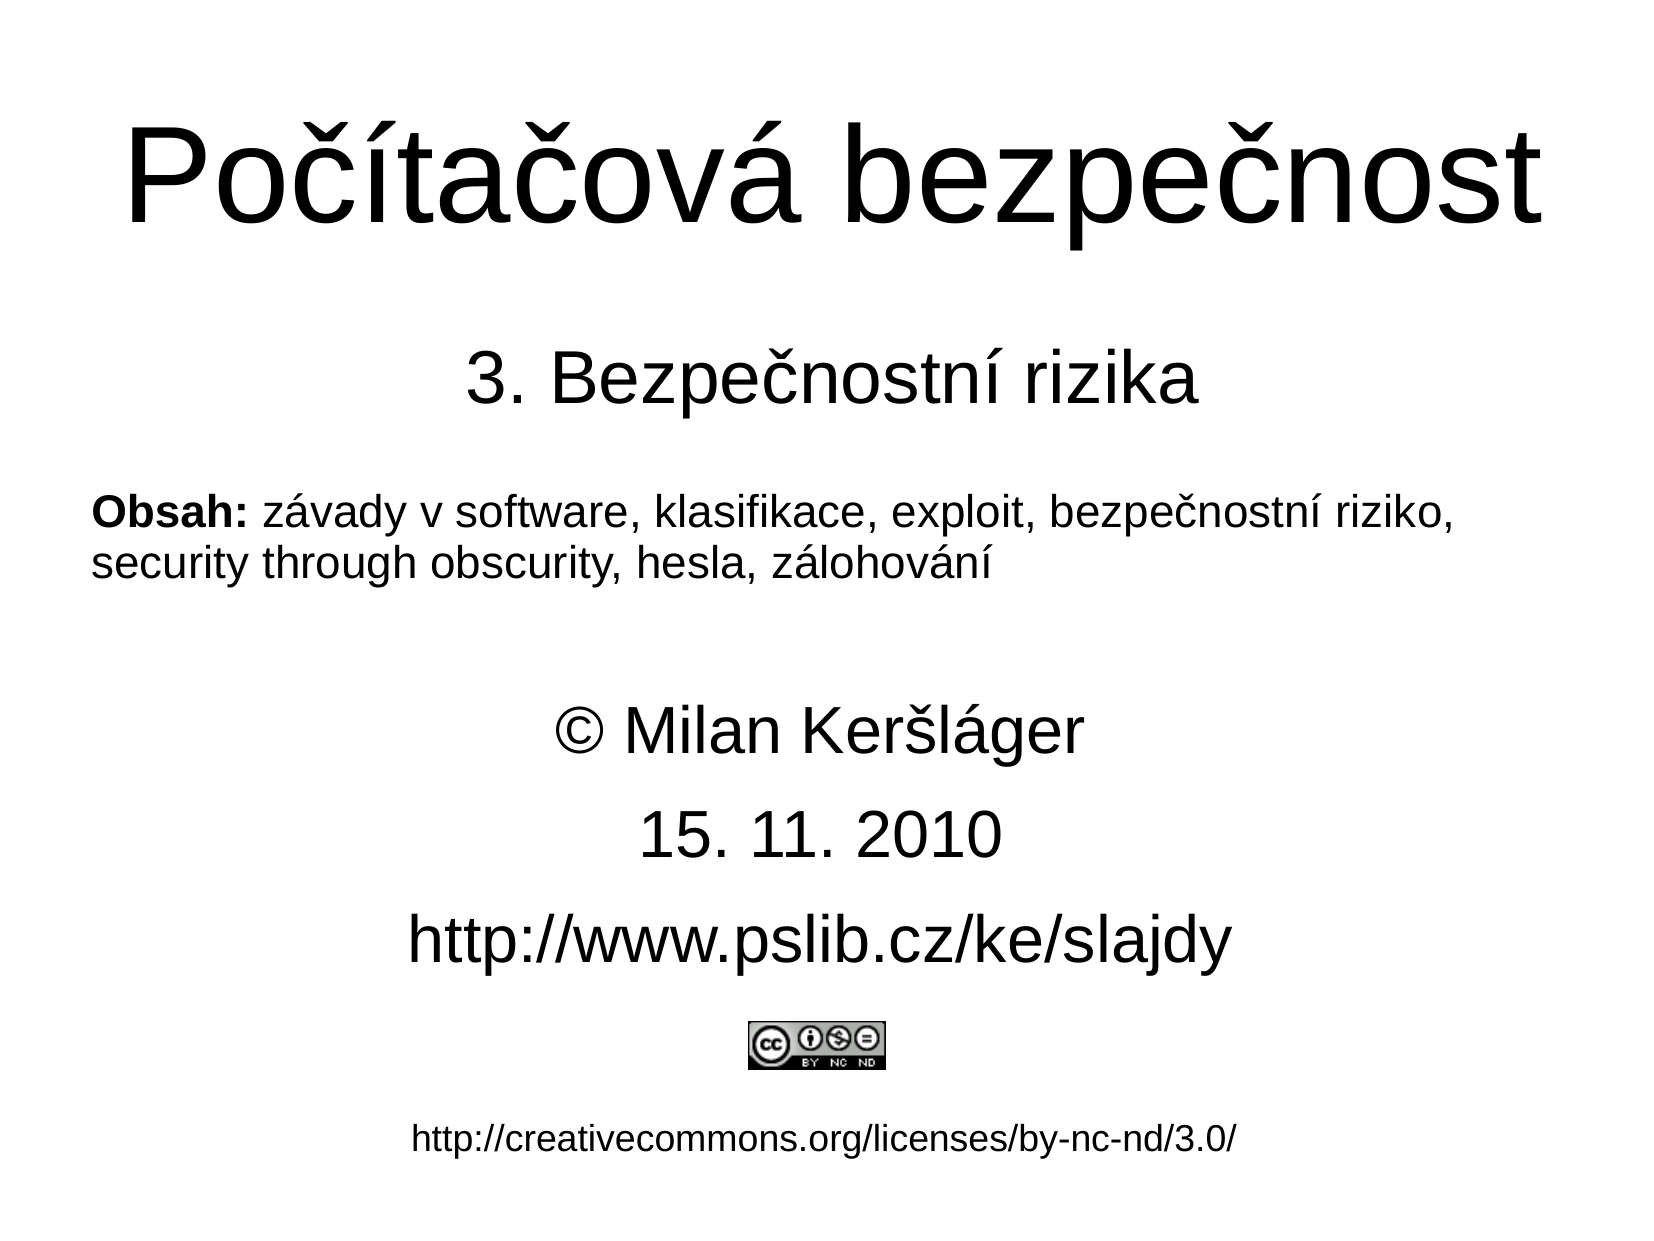

# Počítačová bezpečnost 3. Bezpečnostní rizika
Obsah: závady v software, klasifikace, exploit, bezpečnostní riziko, security through obscurity, hesla, zálohování
© Milan Keršláger
15. 11. 2010
http://www.pslib.cz/ke/slajdy
http://creativecommons.org/licenses/by-nc-nd/3.0/